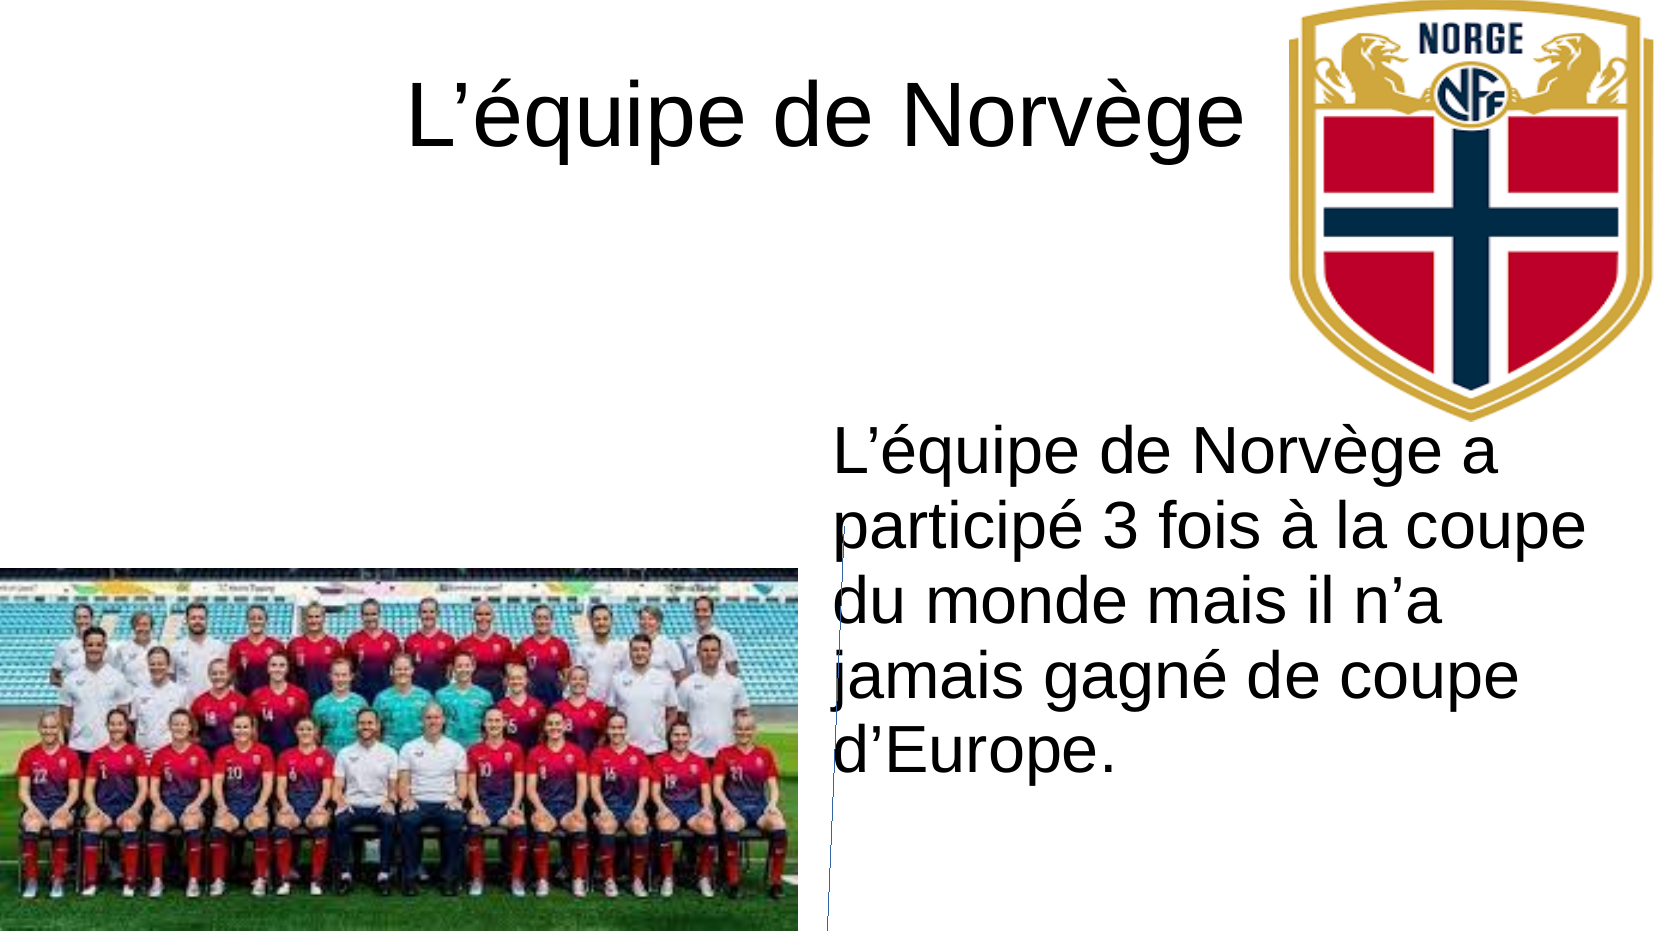

# L’équipe de Norvège
L’équipe de Norvège a participé 3 fois à la coupe du monde mais il n’a jamais gagné de coupe d’Europe.